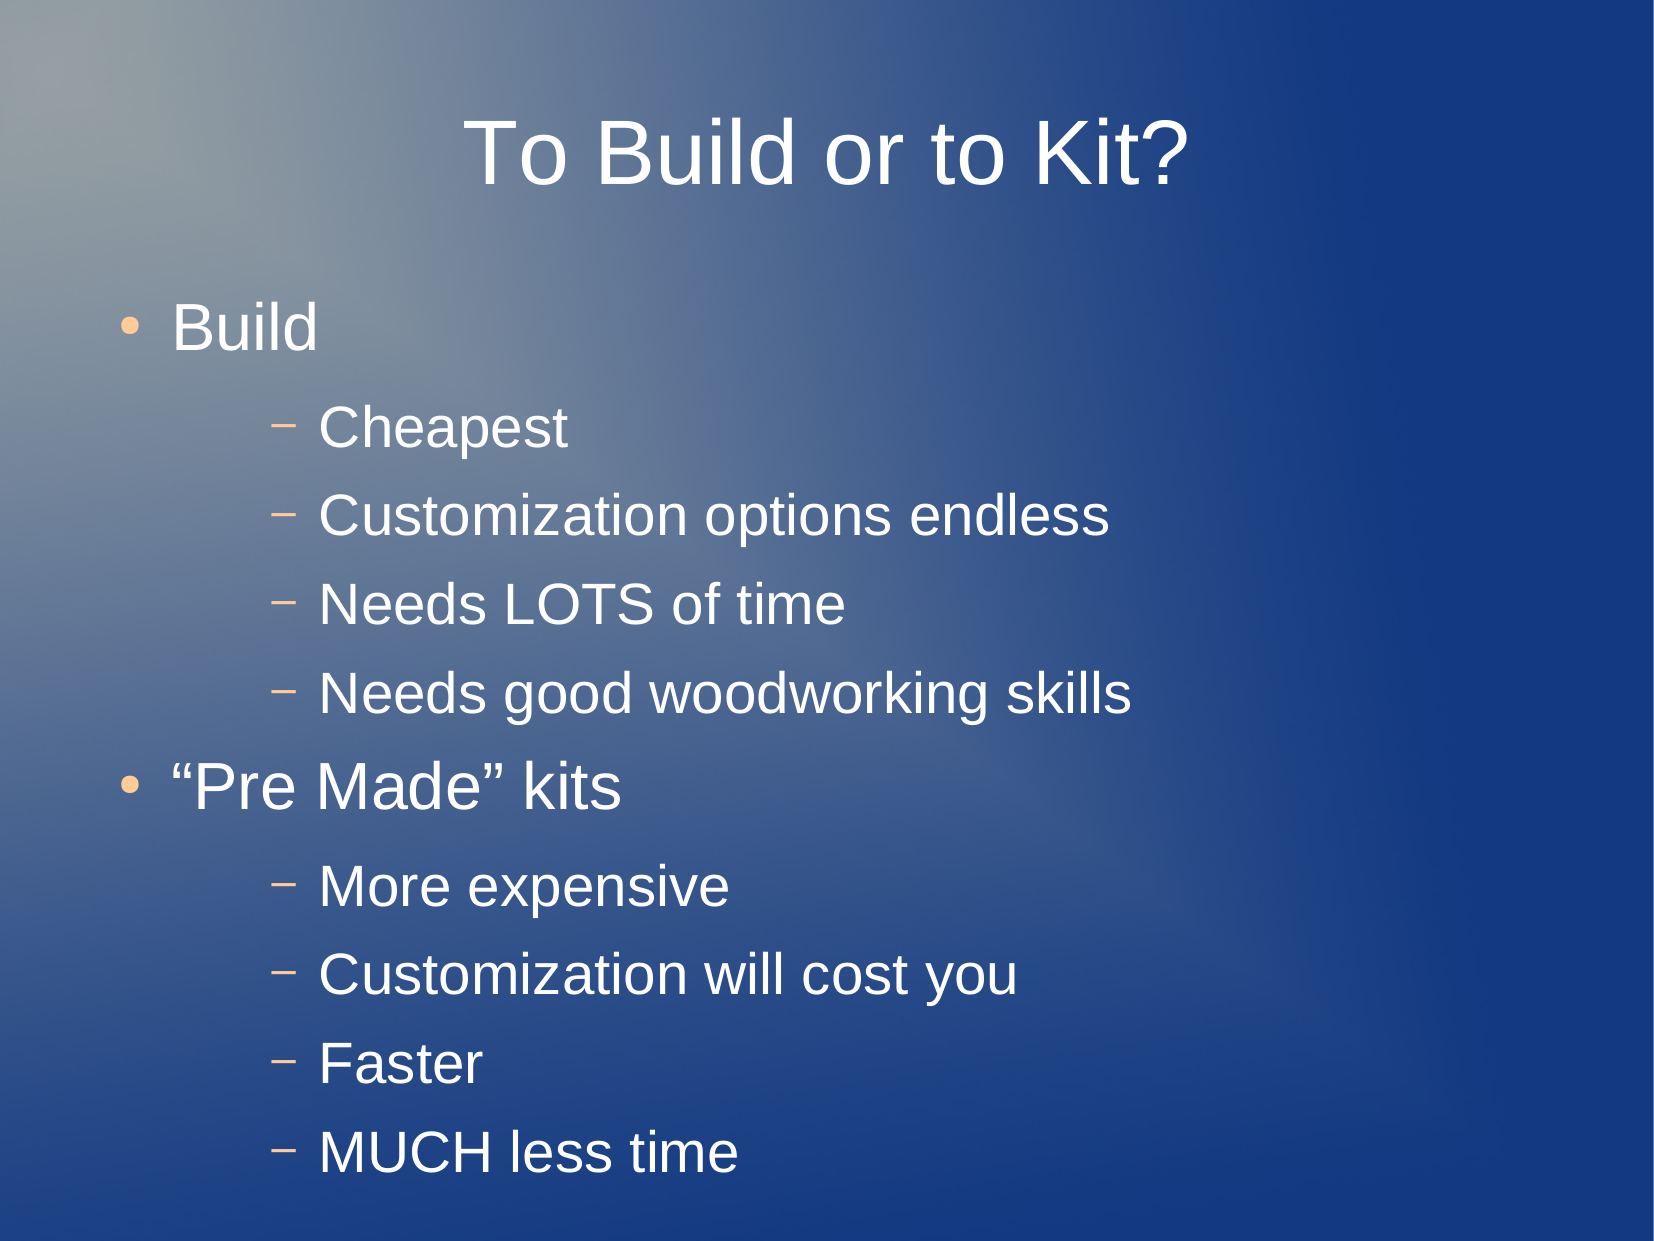

# To Build or to Kit?
Build
Cheapest
Customization options endless
Needs LOTS of time
Needs good woodworking skills
“Pre Made” kits
More expensive
Customization will cost you
Faster
MUCH less time